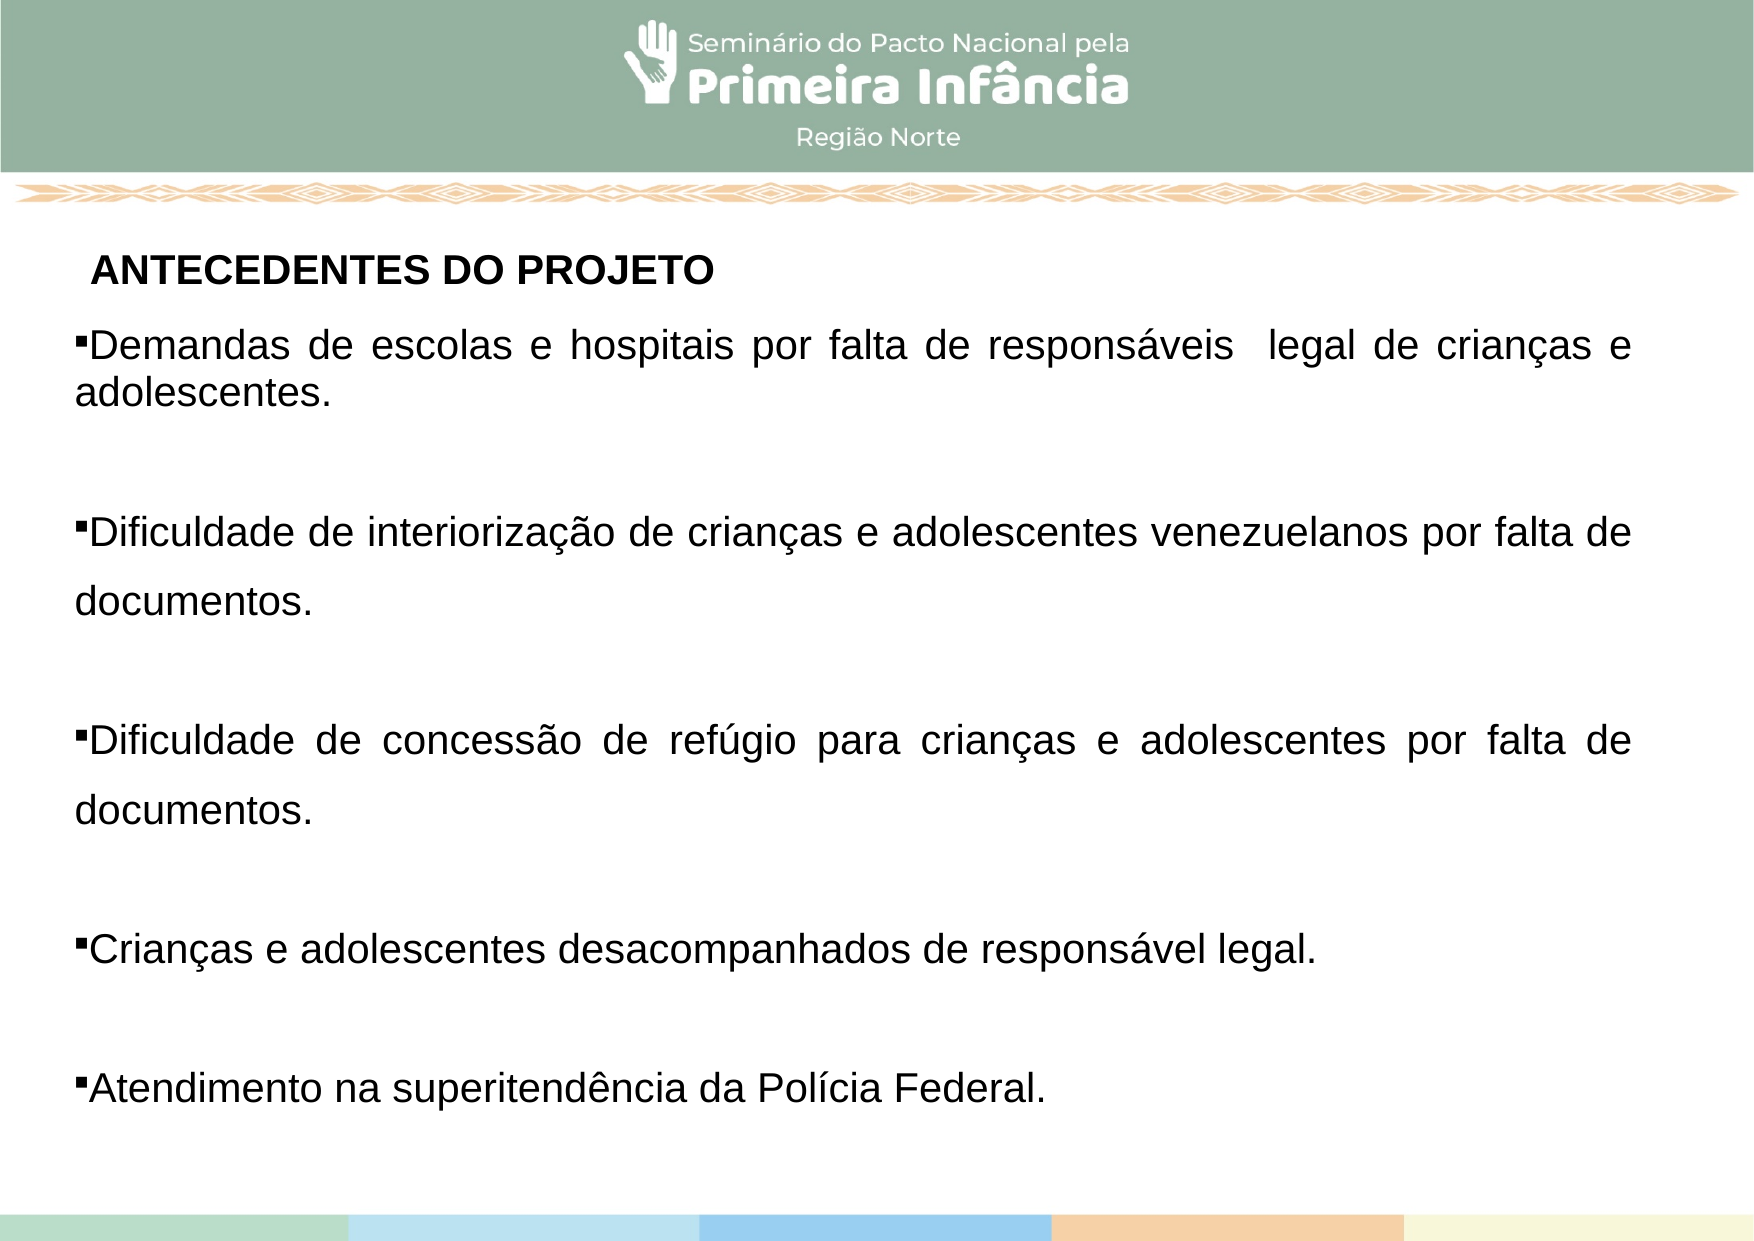

ANTECEDENTES DO PROJETO
Demandas de escolas e hospitais por falta de responsáveis legal de crianças e adolescentes.
Dificuldade de interiorização de crianças e adolescentes venezuelanos por falta de documentos.
Dificuldade de concessão de refúgio para crianças e adolescentes por falta de documentos.
Crianças e adolescentes desacompanhados de responsável legal.
Atendimento na superitendência da Polícia Federal.